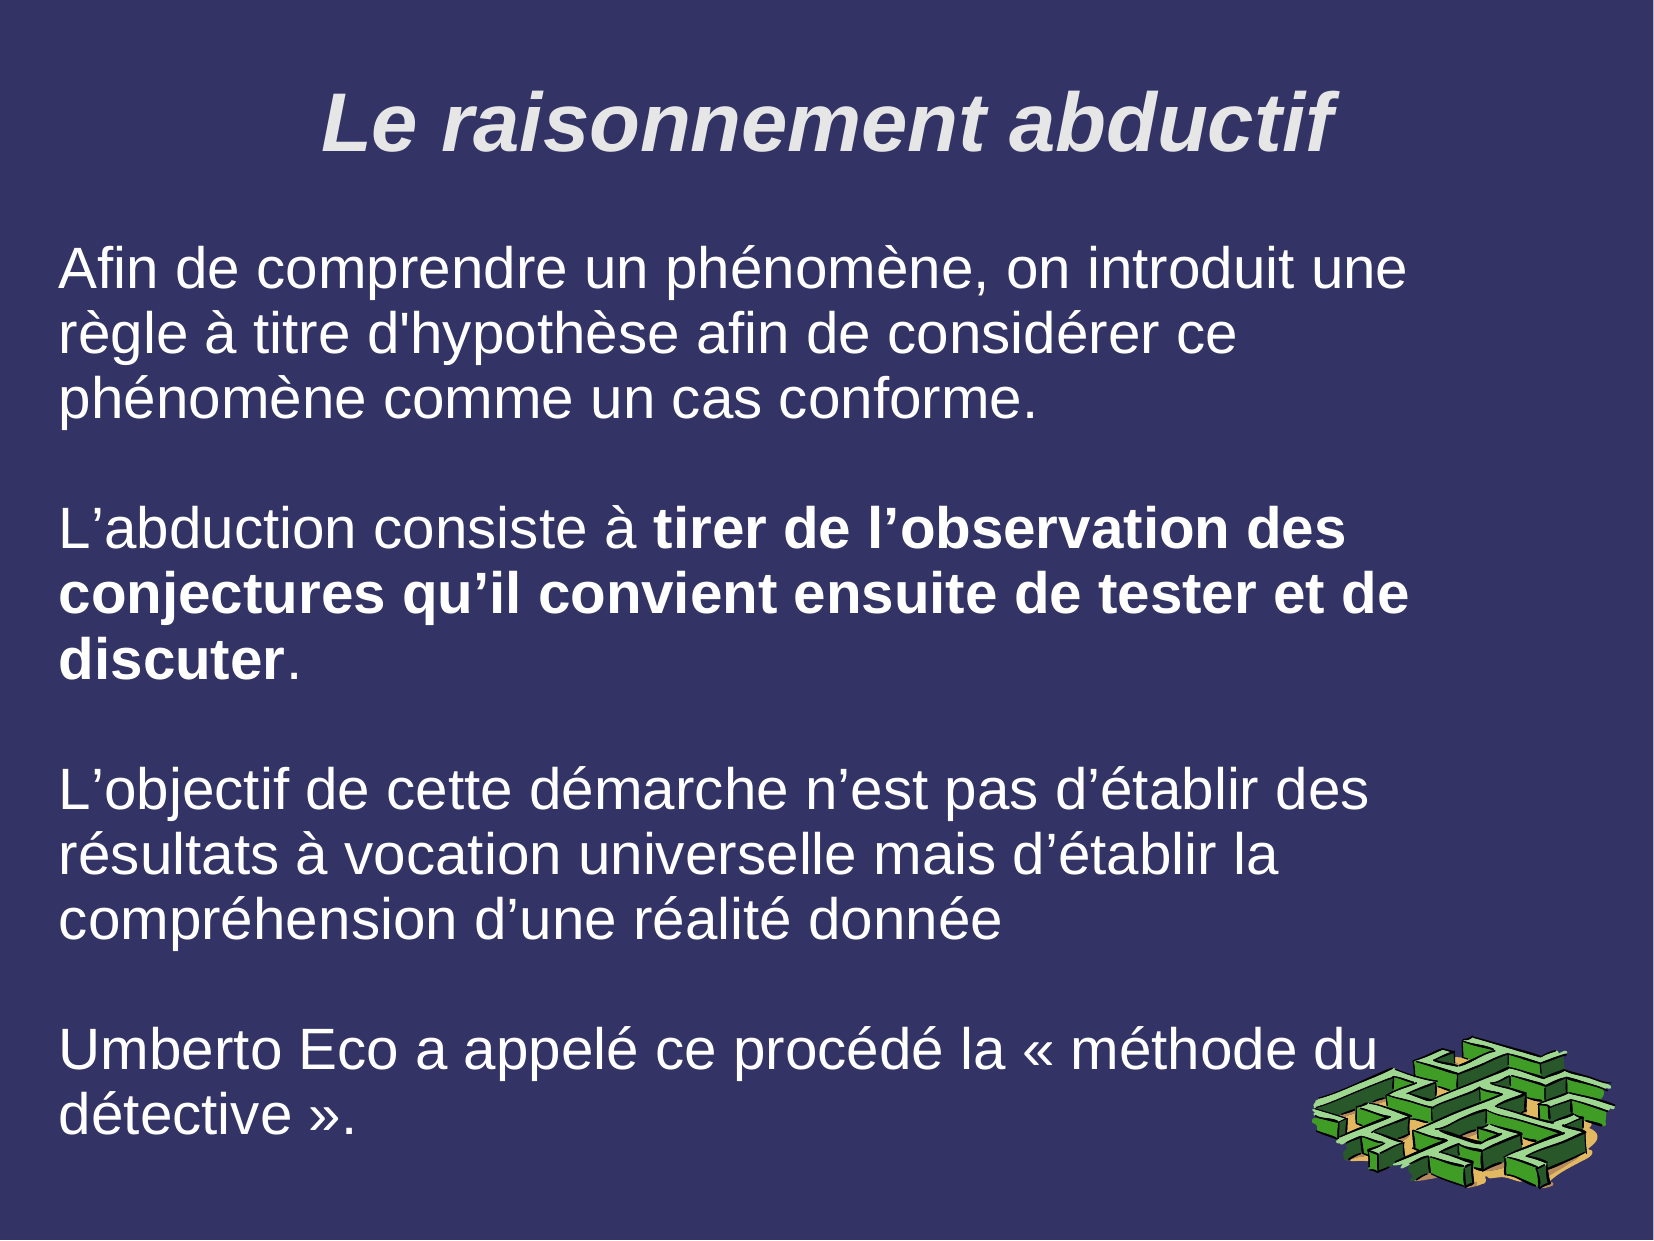

# Le raisonnement abductif
Afin de comprendre un phénomène, on introduit une règle à titre d'hypothèse afin de considérer ce
phénomène comme un cas conforme.
L’abduction consiste à tirer de l’observation des
conjectures qu’il convient ensuite de tester et de
discuter.
L’objectif de cette démarche n’est pas d’établir des
résultats à vocation universelle mais d’établir la
compréhension d’une réalité donnée
Umberto Eco a appelé ce procédé la « méthode du
détective ».